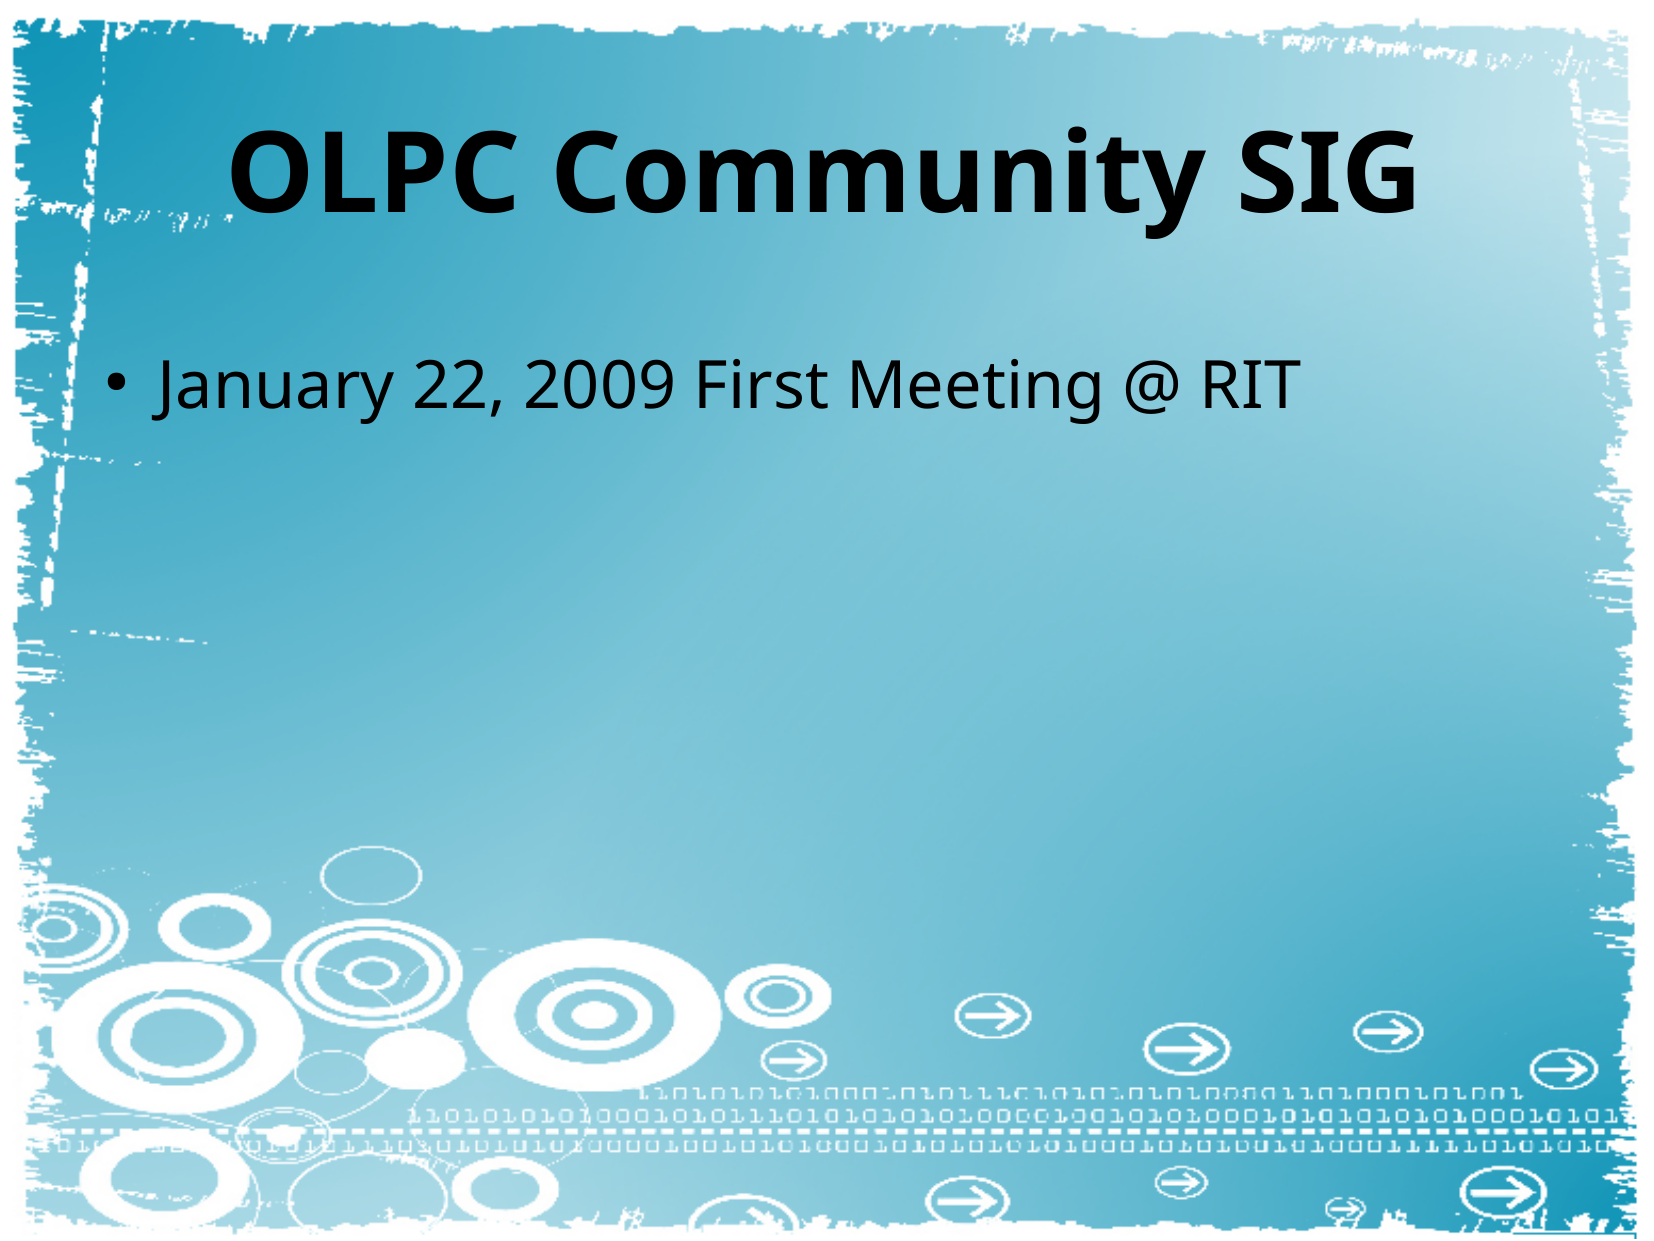

# OLPC Community SIG
January 22, 2009 First Meeting @ RIT